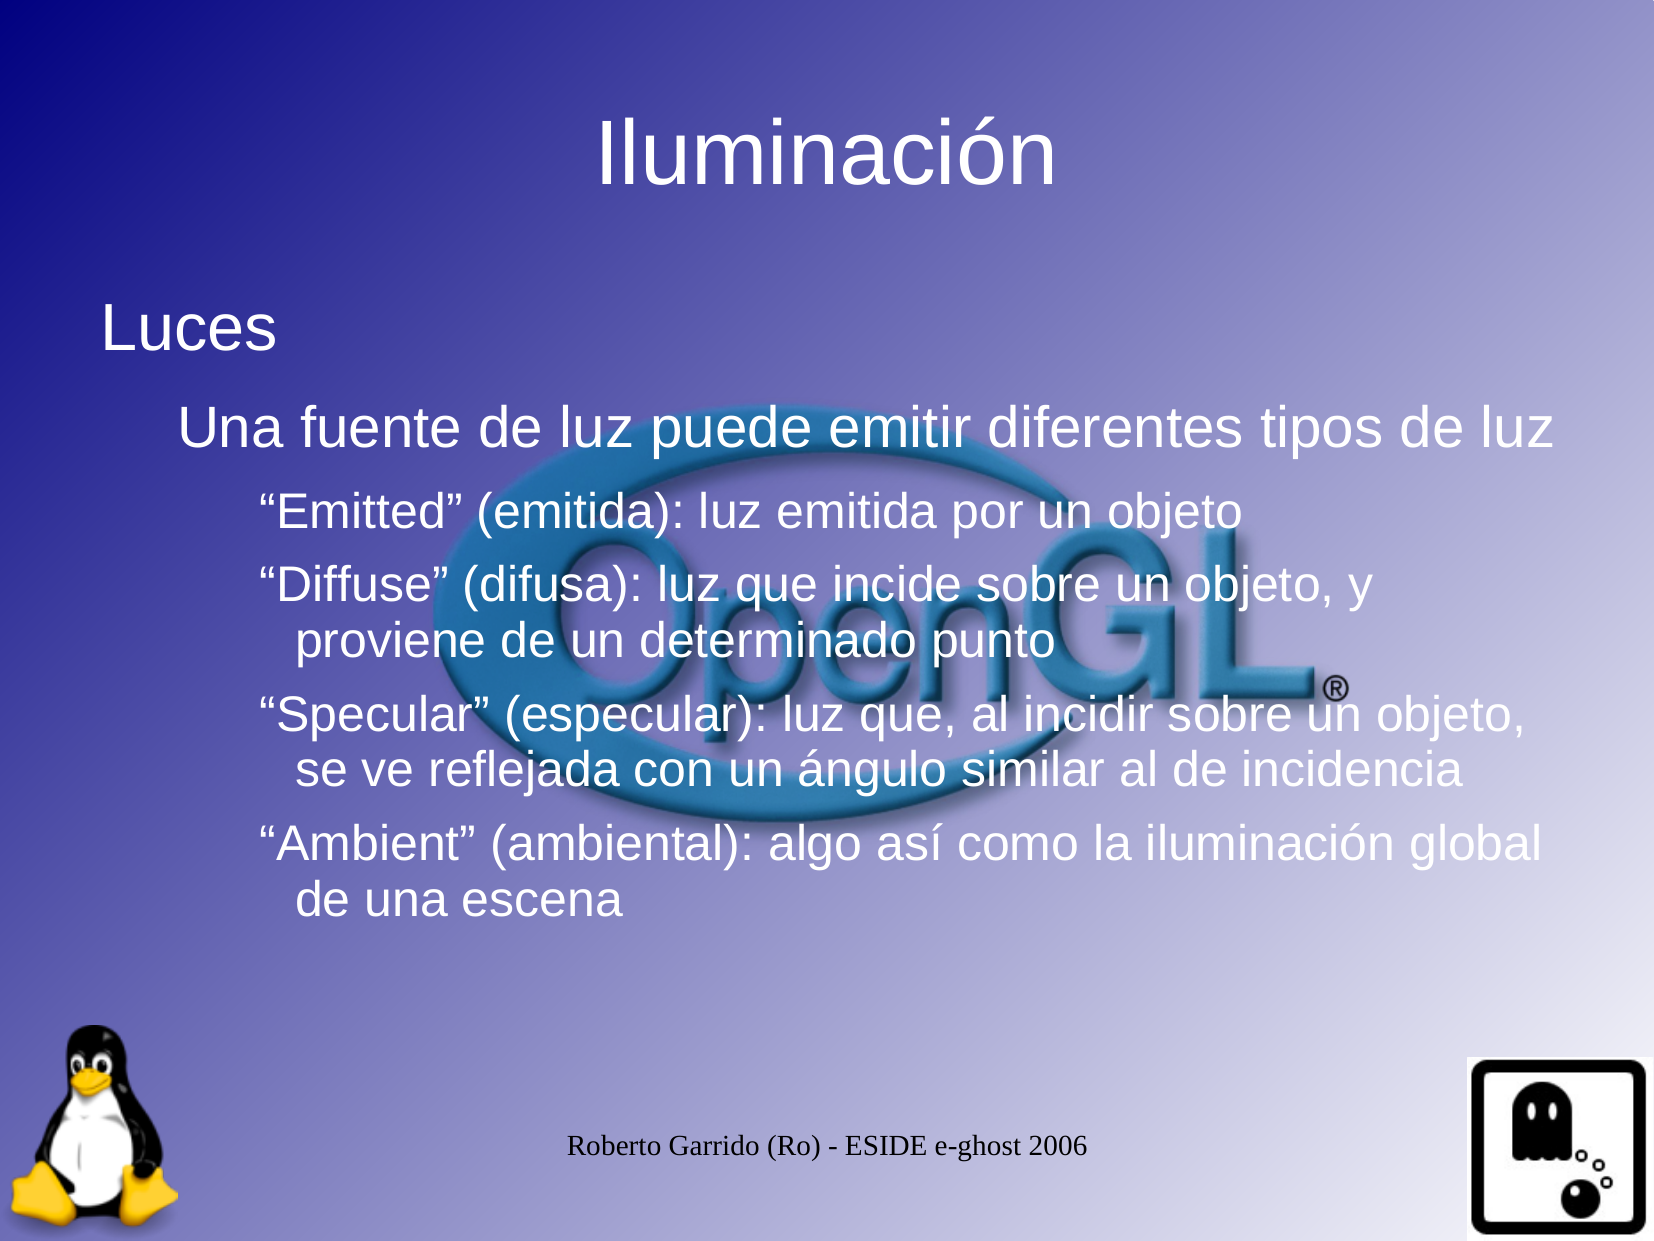

# Iluminación
Luces
Una fuente de luz puede emitir diferentes tipos de luz
“Emitted” (emitida): luz emitida por un objeto
“Diffuse” (difusa): luz que incide sobre un objeto, y proviene de un determinado punto
“Specular” (especular): luz que, al incidir sobre un objeto, se ve reflejada con un ángulo similar al de incidencia
“Ambient” (ambiental): algo así como la iluminación global de una escena
Roberto Garrido (Ro) - ESIDE e-ghost 2006